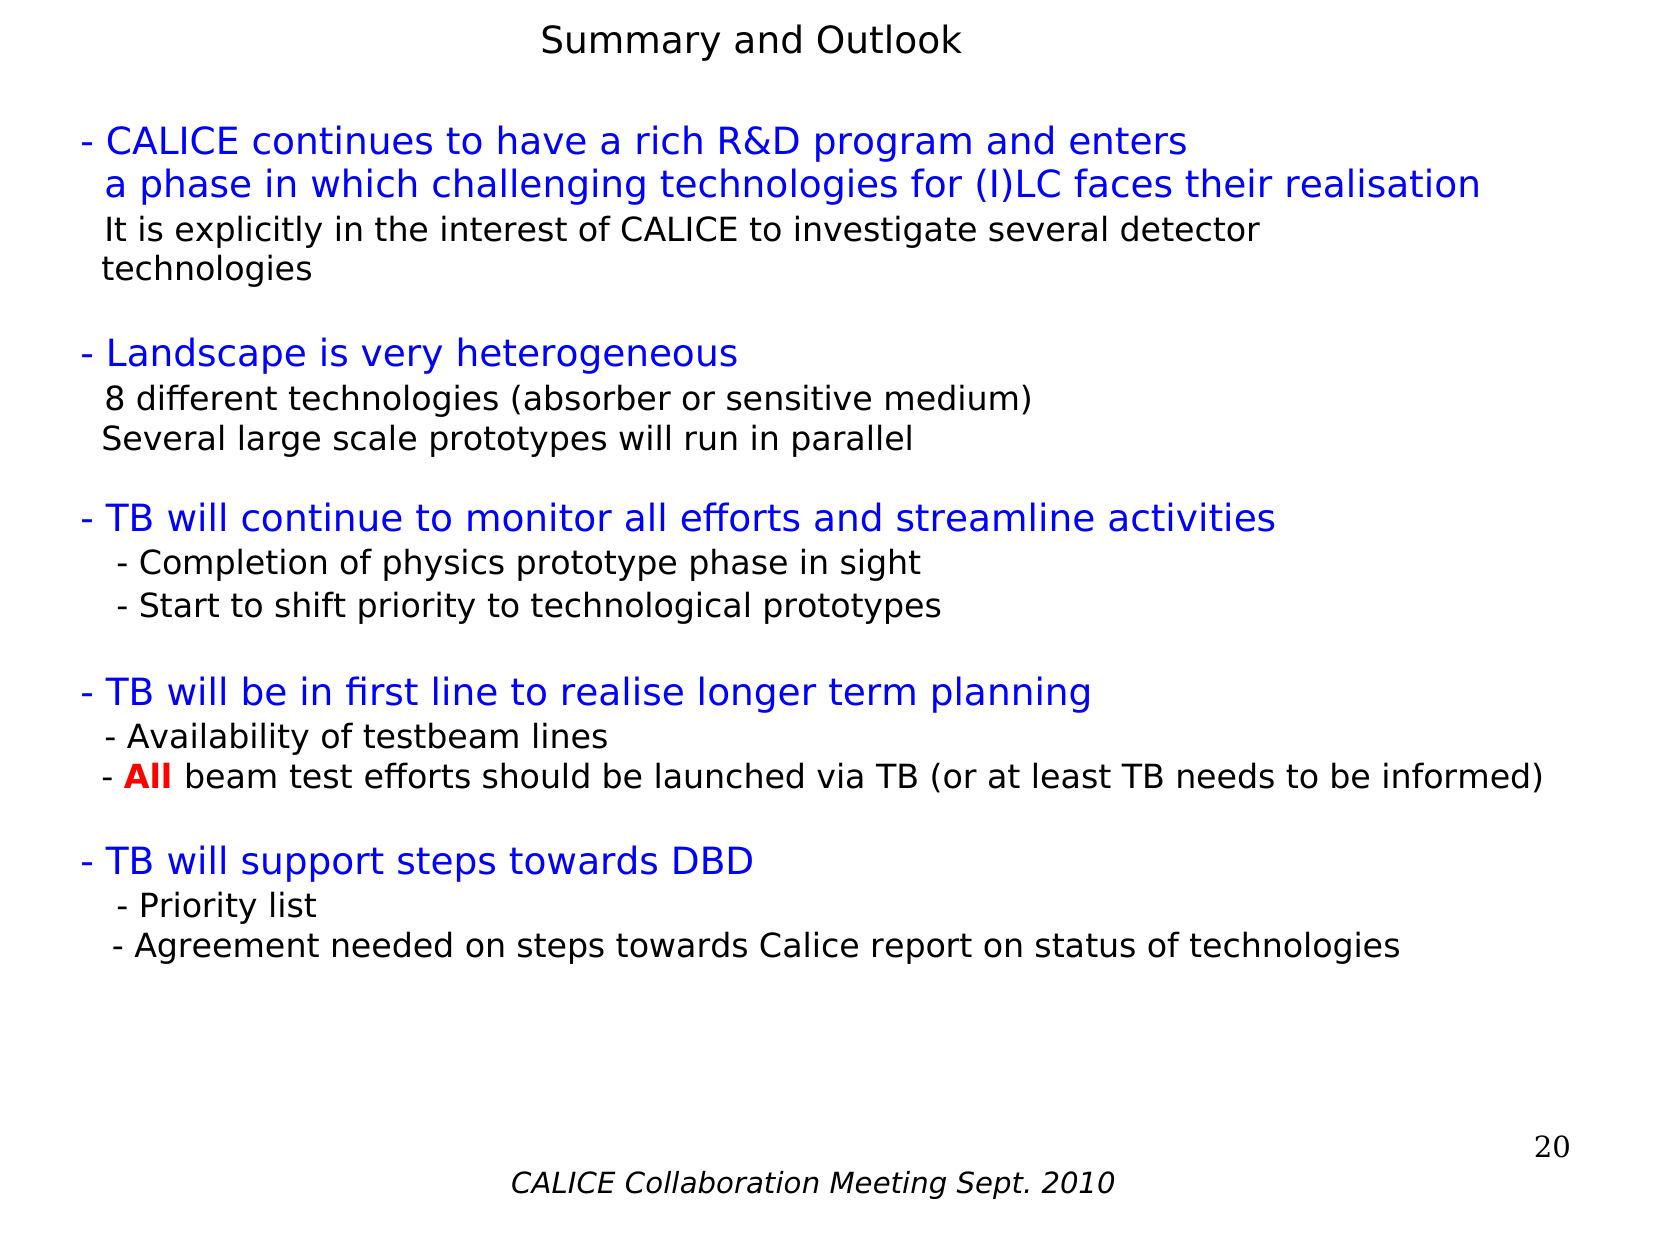

Summary and Outlook
- CALICE continues to have a rich R&D program and enters
 a phase in which challenging technologies for (I)LC faces their realisation
 It is explicitly in the interest of CALICE to investigate several detector
 technologies
- Landscape is very heterogeneous
 8 different technologies (absorber or sensitive medium)
 Several large scale prototypes will run in parallel
- TB will continue to monitor all efforts and streamline activities
 - Completion of physics prototype phase in sight
 - Start to shift priority to technological prototypes
- TB will be in first line to realise longer term planning
 - Availability of testbeam lines
 - All beam test efforts should be launched via TB (or at least TB needs to be informed)
- TB will support steps towards DBD
 - Priority list
 - Agreement needed on steps towards Calice report on status of technologies
20